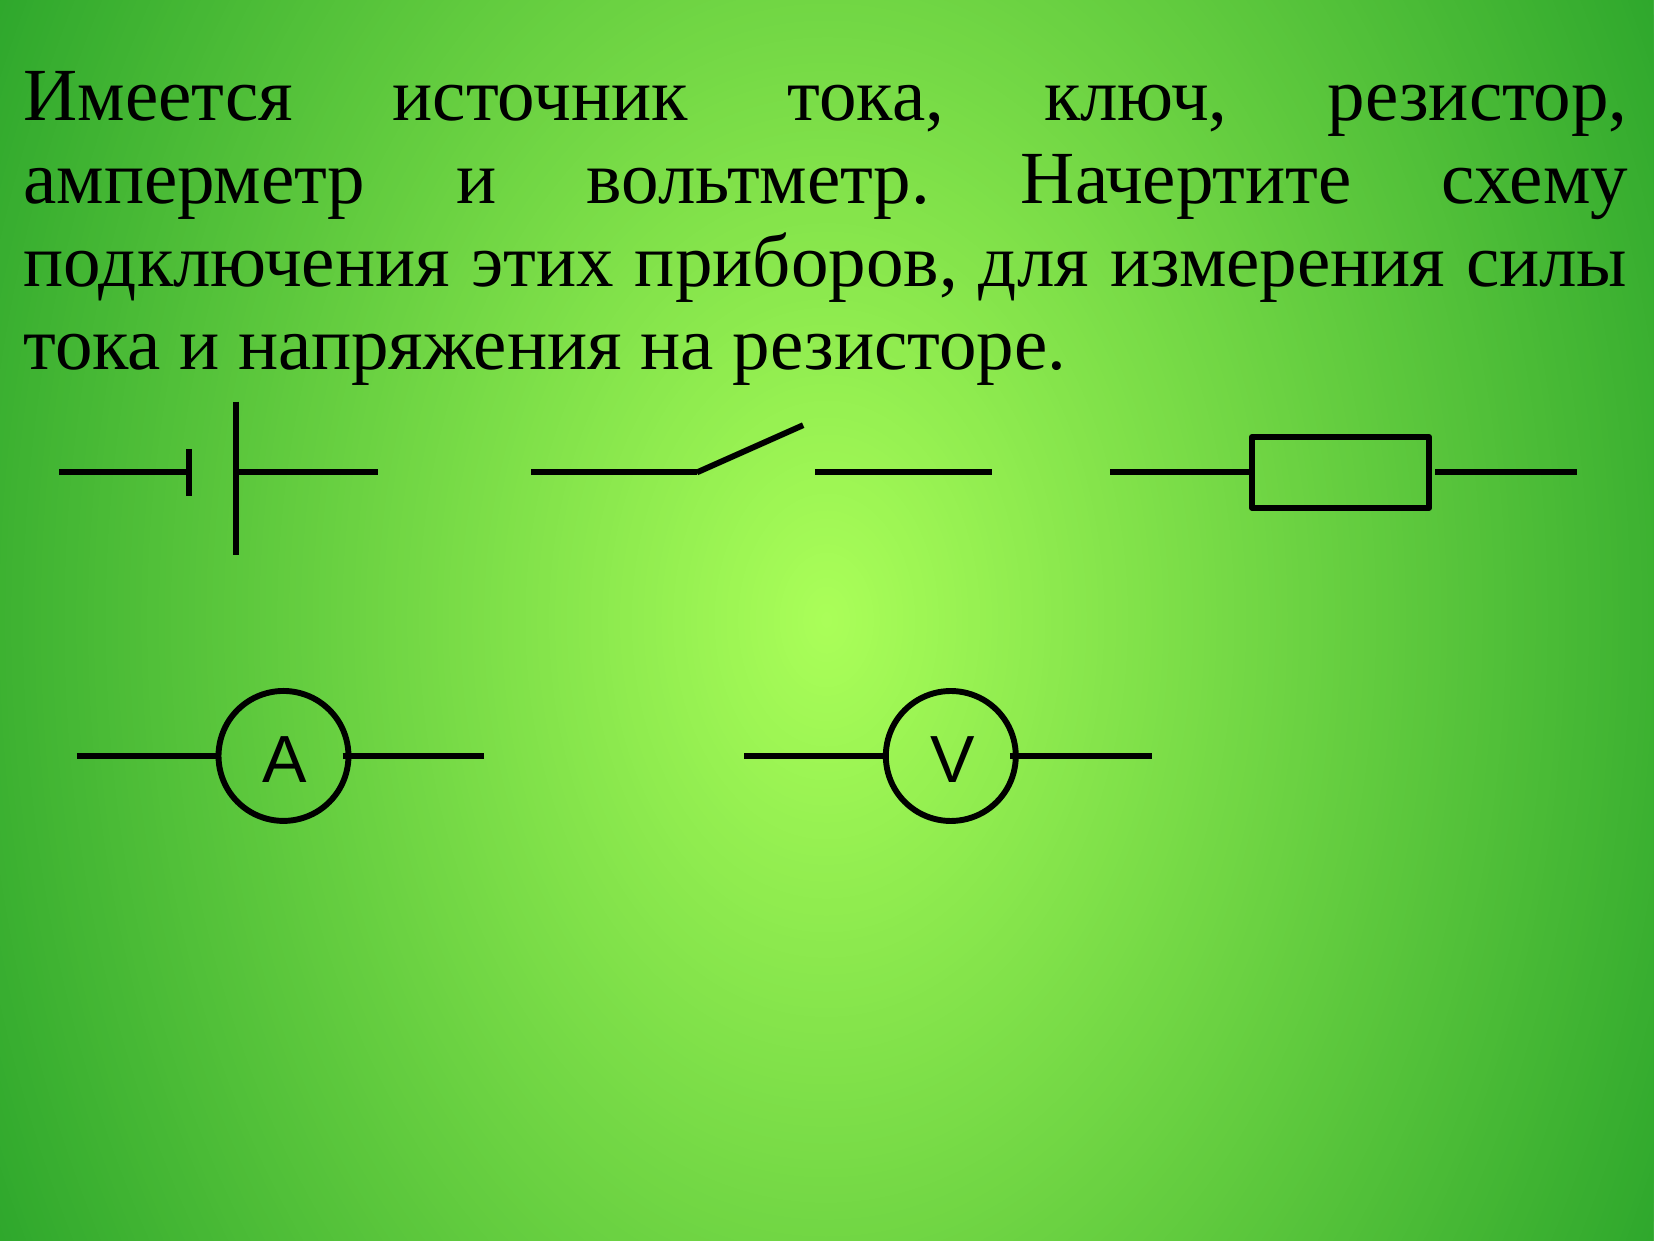

# Имеется источник тока, ключ, резистор, амперметр и вольтметр. Начертите схему подключения этих приборов, для измерения силы тока и напряжения на резисторе.
А
V